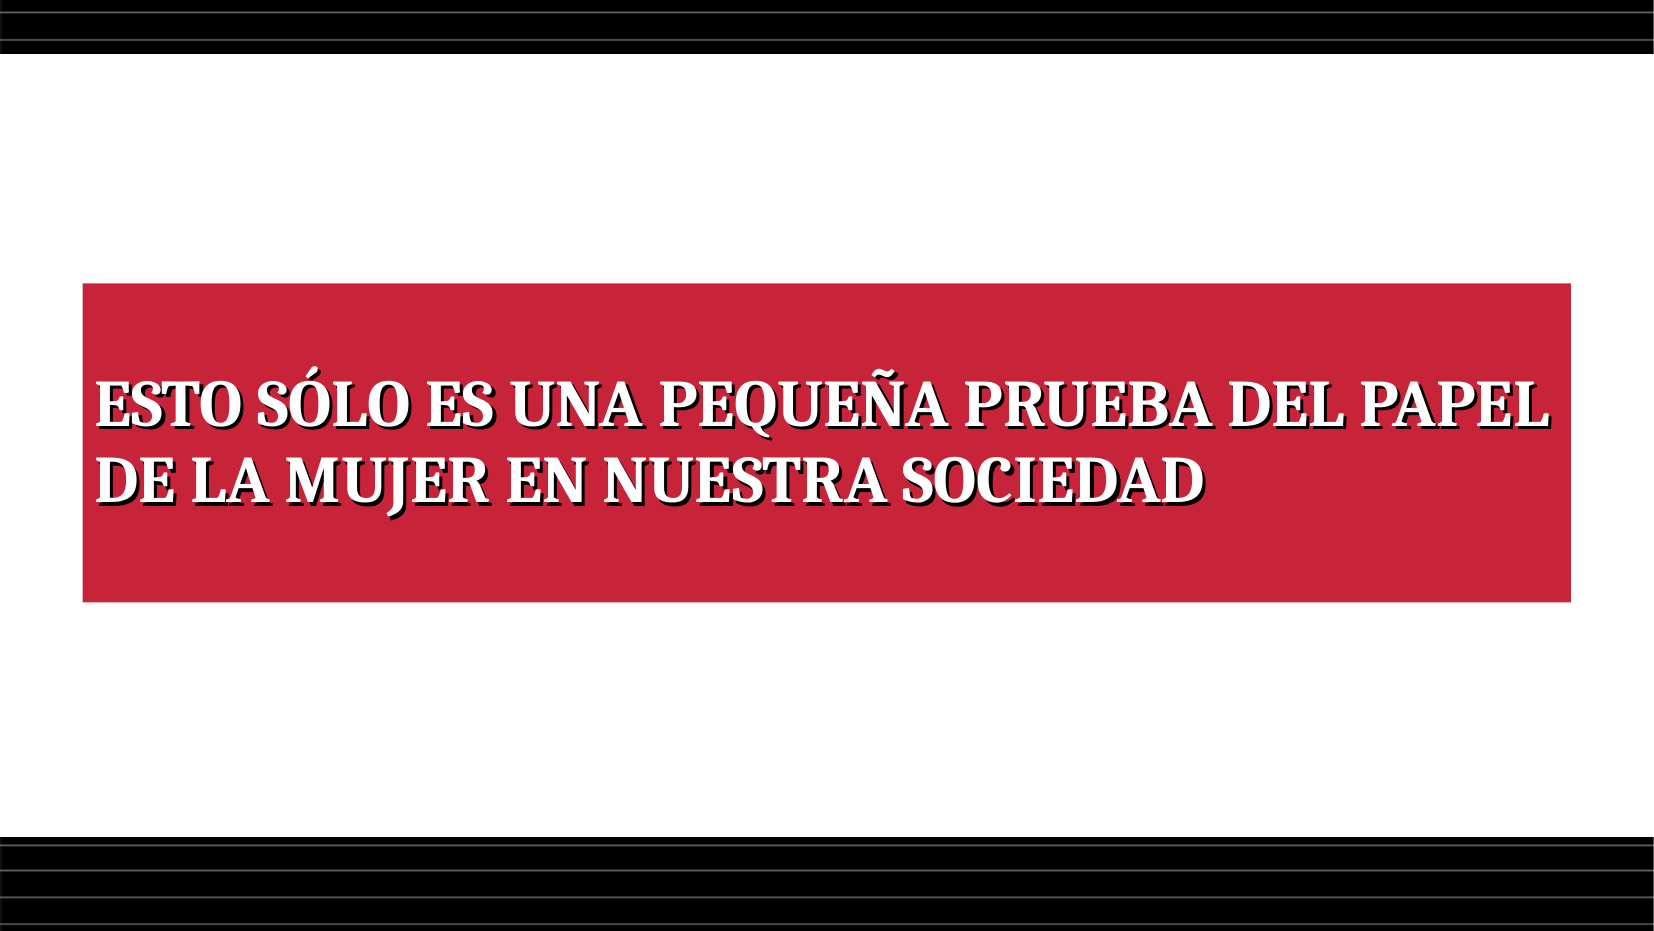

# ESTO SÓLO ES UNA PEQUEÑA PRUEBA DEL PAPEL DE LA MUJER EN NUESTRA SOCIEDAD